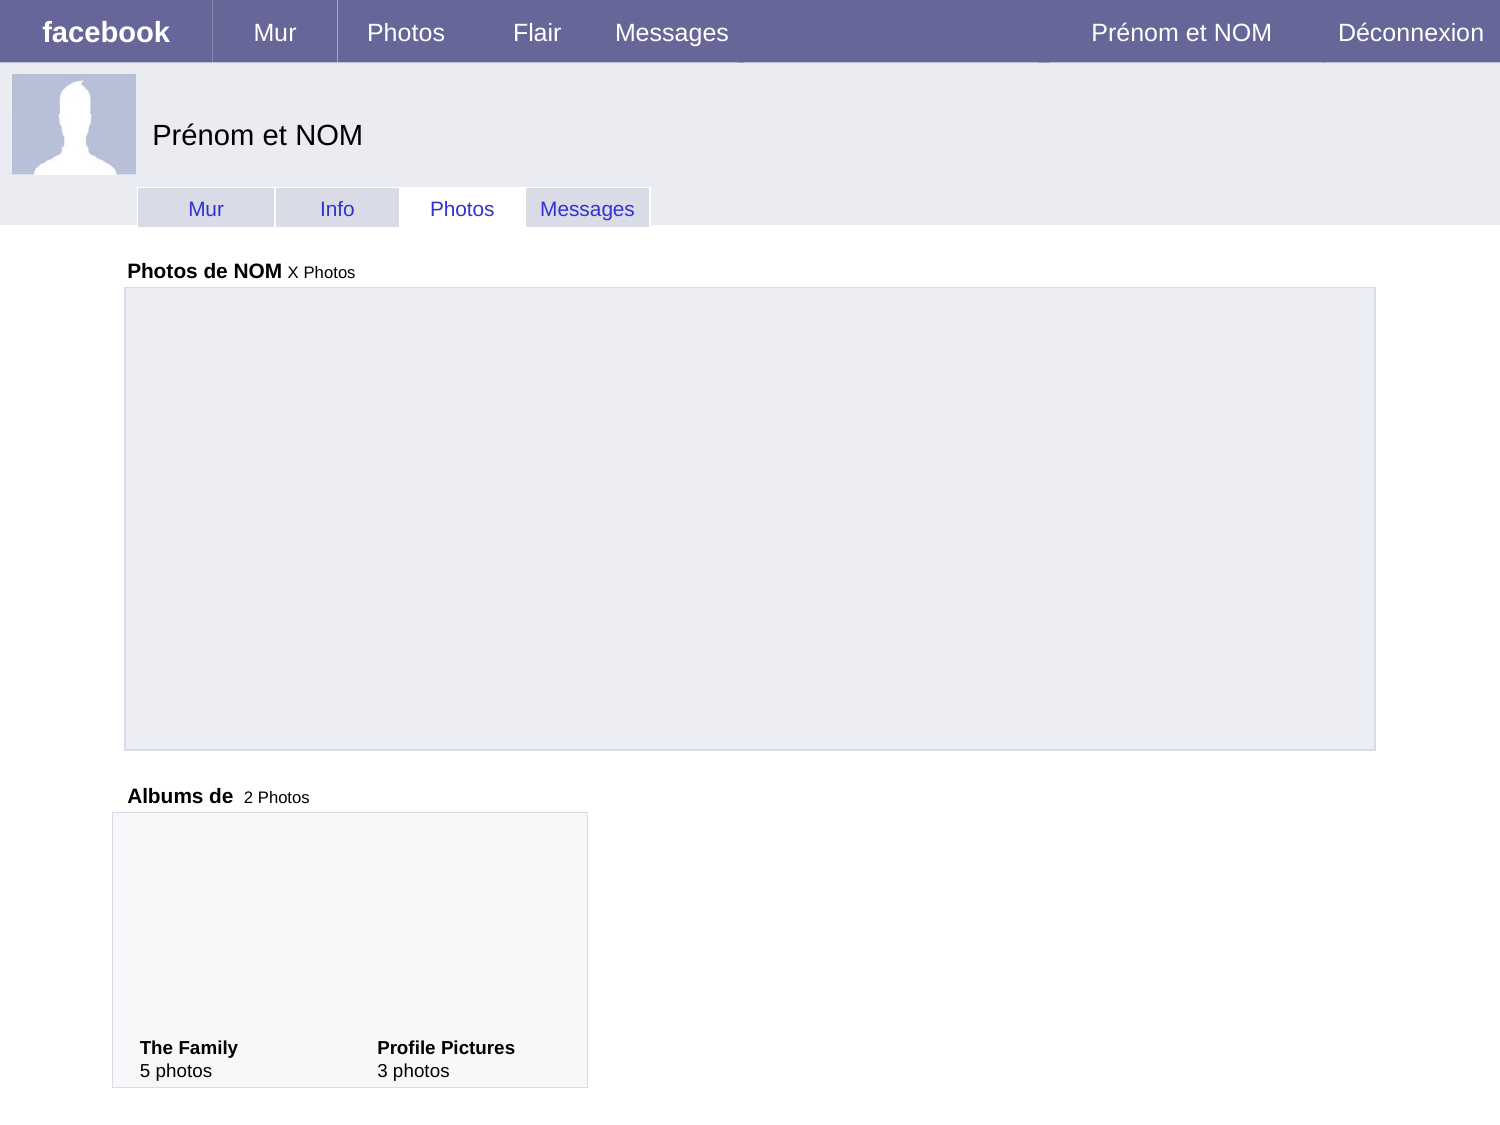

# facebook
Mur
Photos
Flair
Messages
Prénom et NOM
Déconnexion
Prénom et NOM
Mur
Info
Photos
Messages
Photos de NOM X Photos
Albums de 2 Photos
The Family
5 photos
Profile Pictures
3 photos